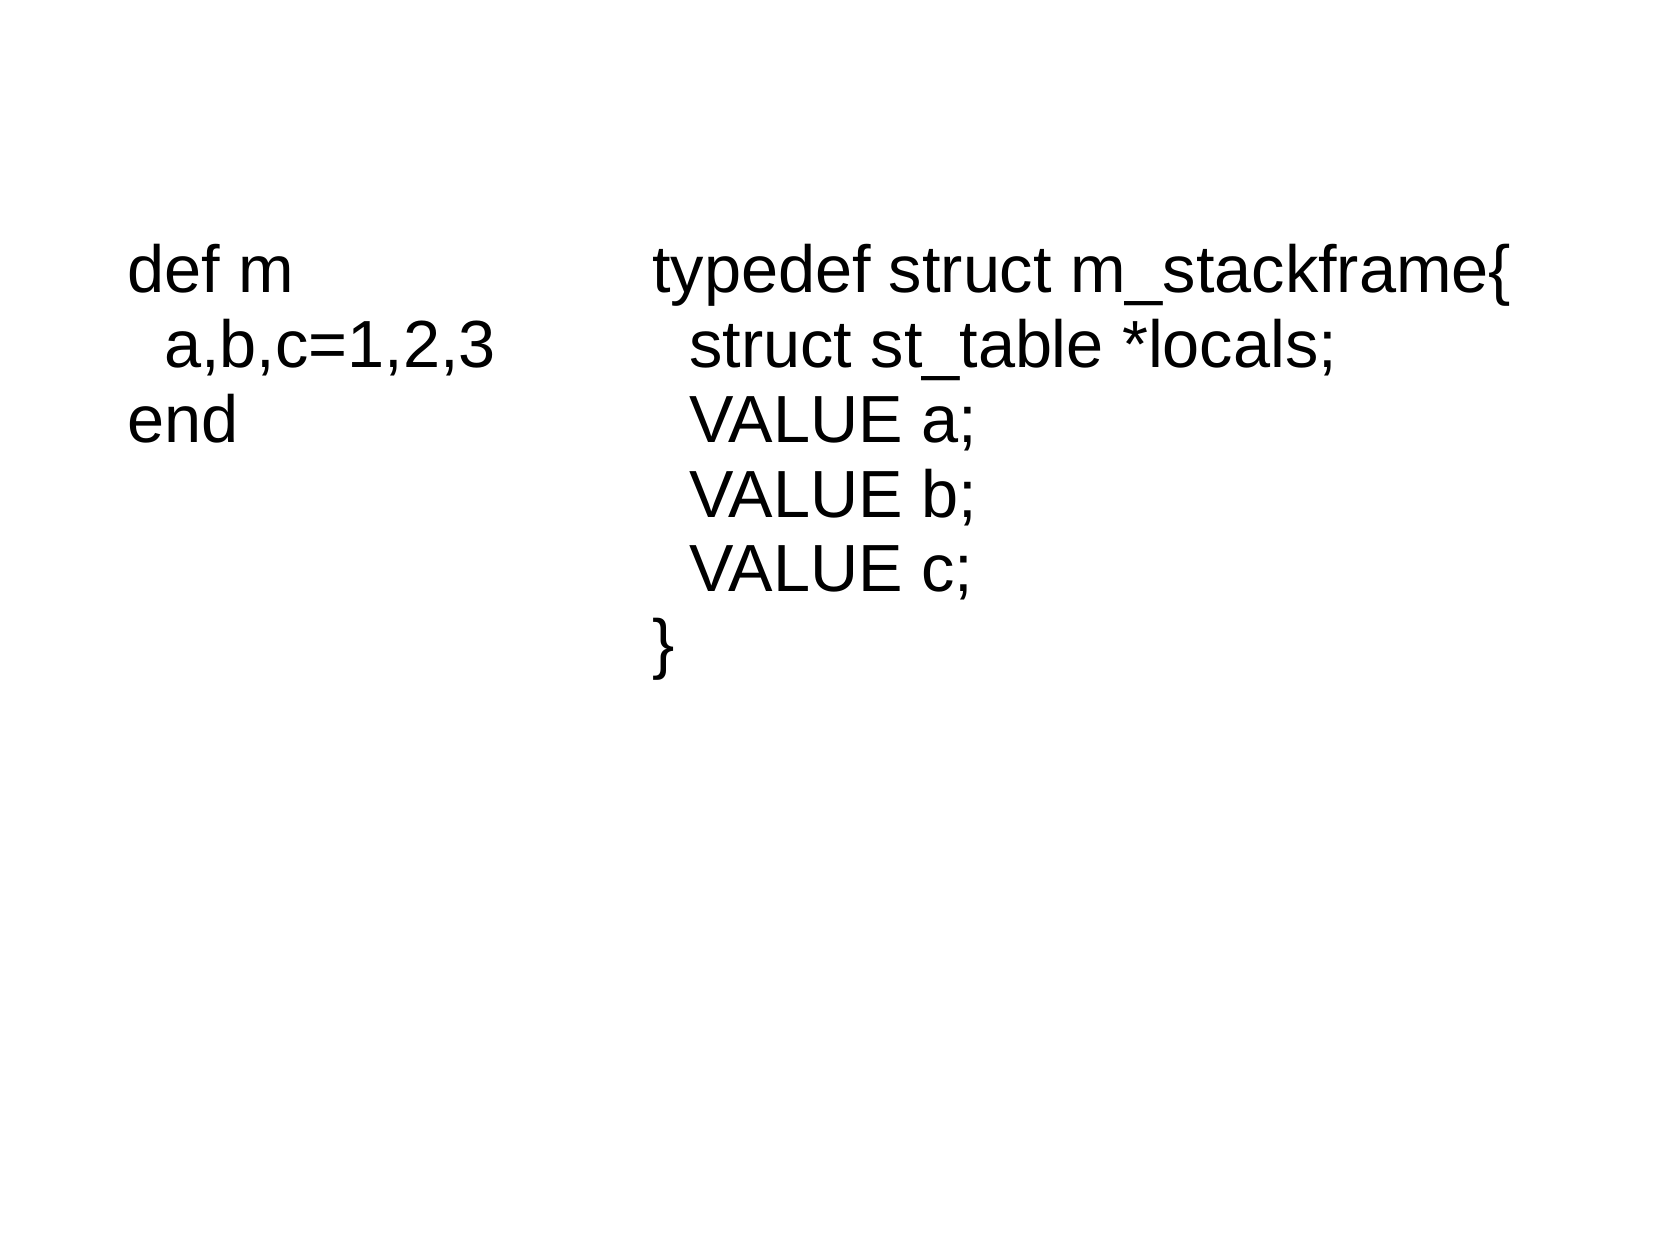

def m
 a,b,c=1,2,3
end
typedef struct m_stackframe{
 struct st_table *locals;
 VALUE a;
 VALUE b;
 VALUE c;
}